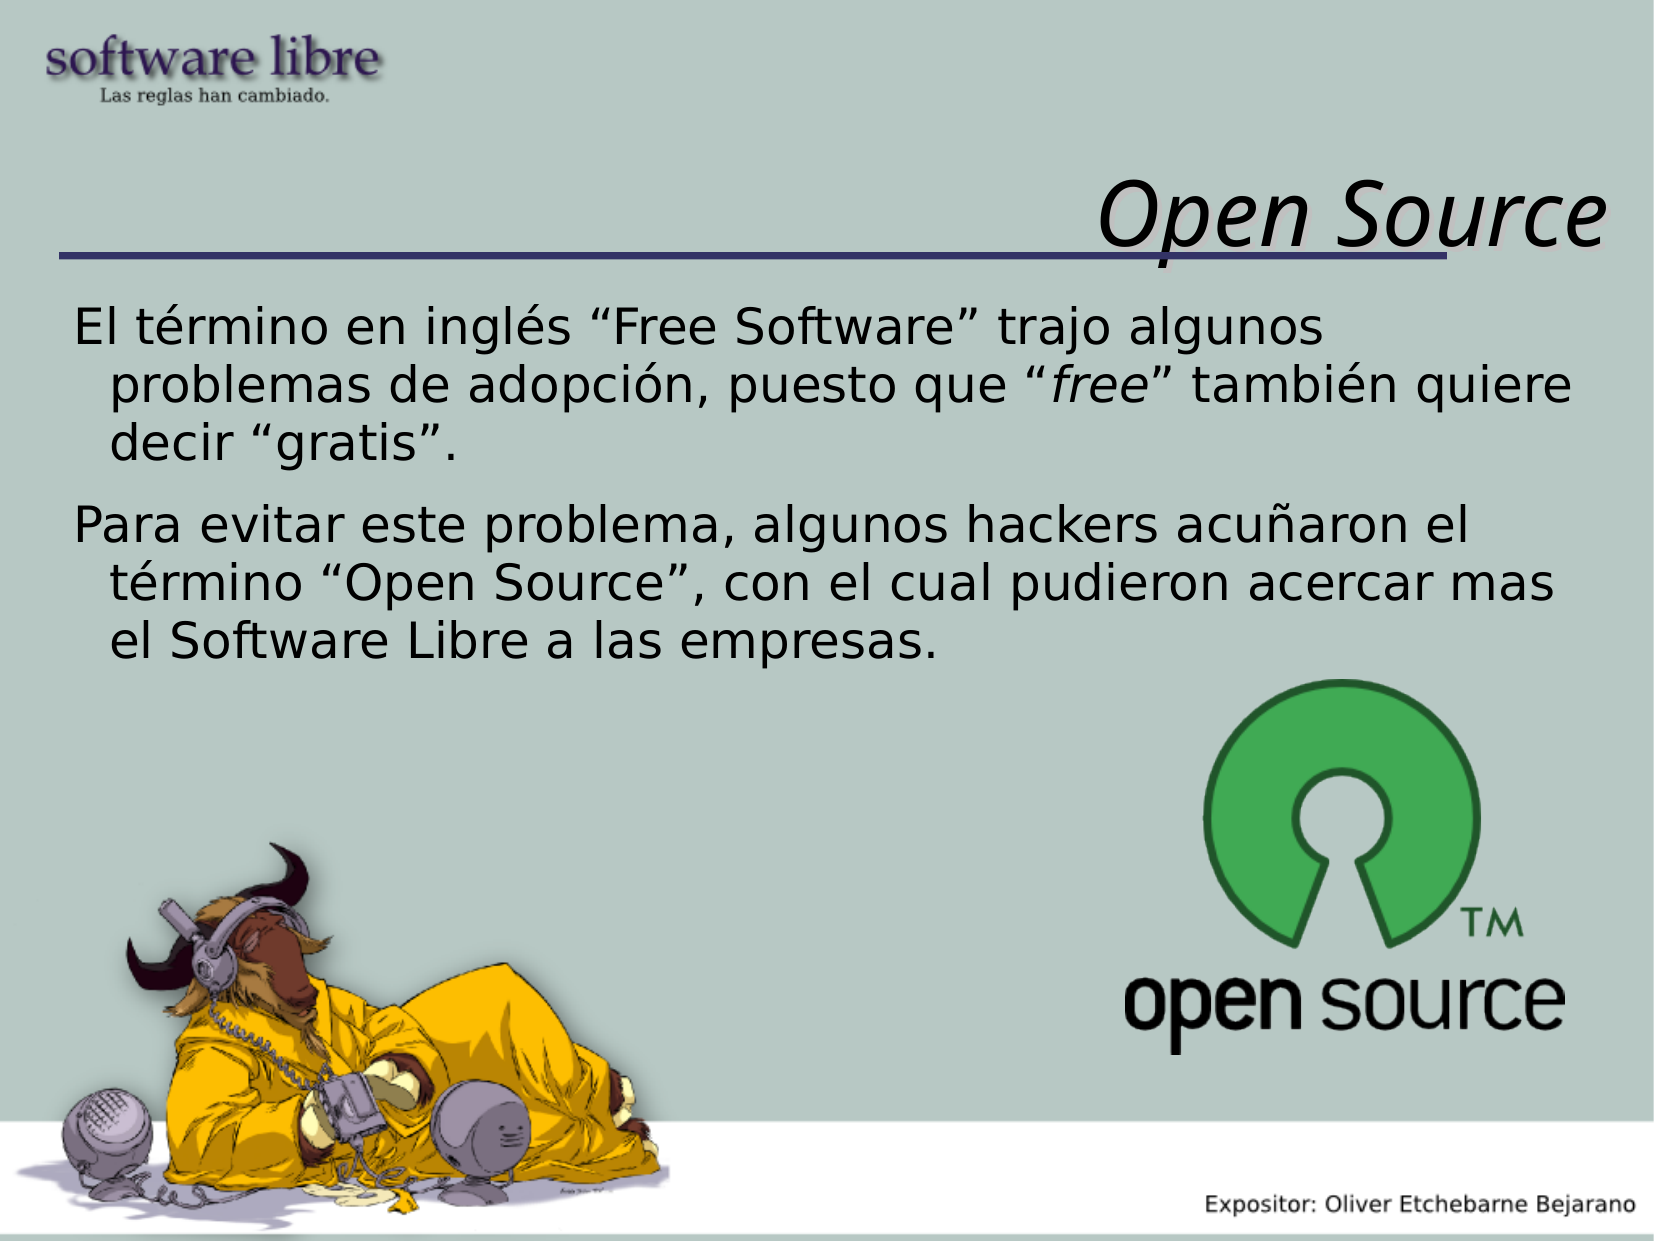

Open Source
El término en inglés “Free Software” trajo algunos problemas de adopción, puesto que “free” también quiere decir “gratis”.
Para evitar este problema, algunos hackers acuñaron el término “Open Source”, con el cual pudieron acercar mas el Software Libre a las empresas.